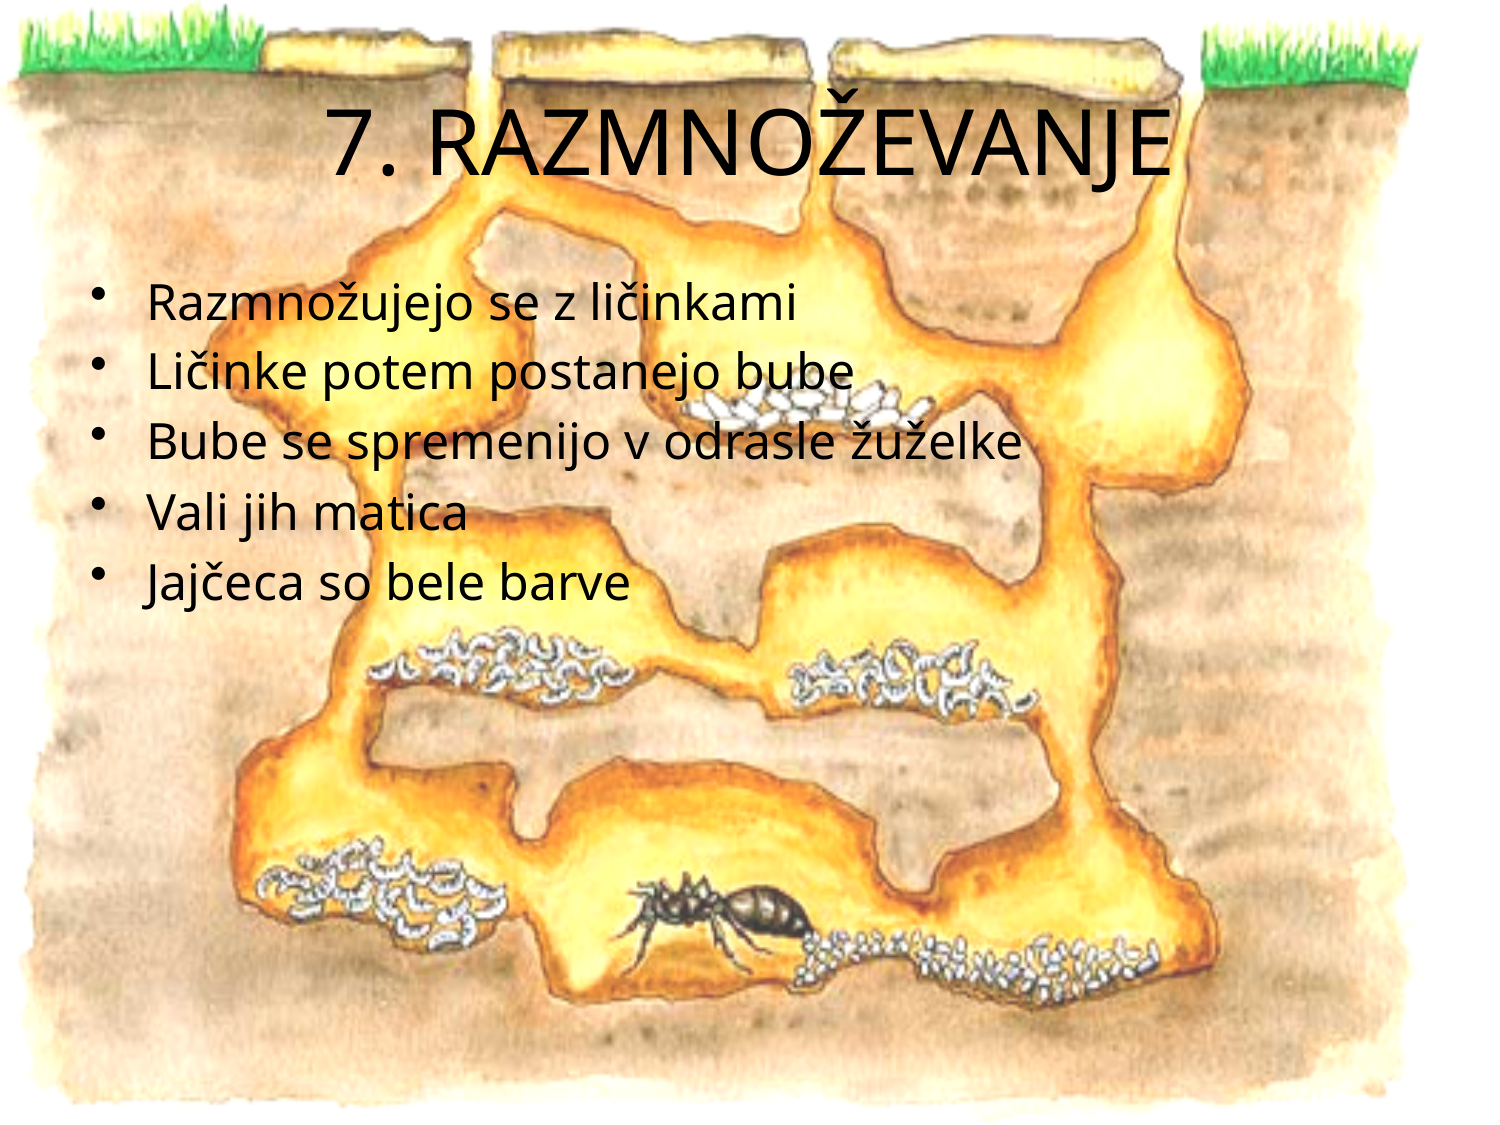

# 7. RAZMNOŽEVANJE
Razmnožujejo se z ličinkami
Ličinke potem postanejo bube
Bube se spremenijo v odrasle žuželke
Vali jih matica
Jajčeca so bele barve